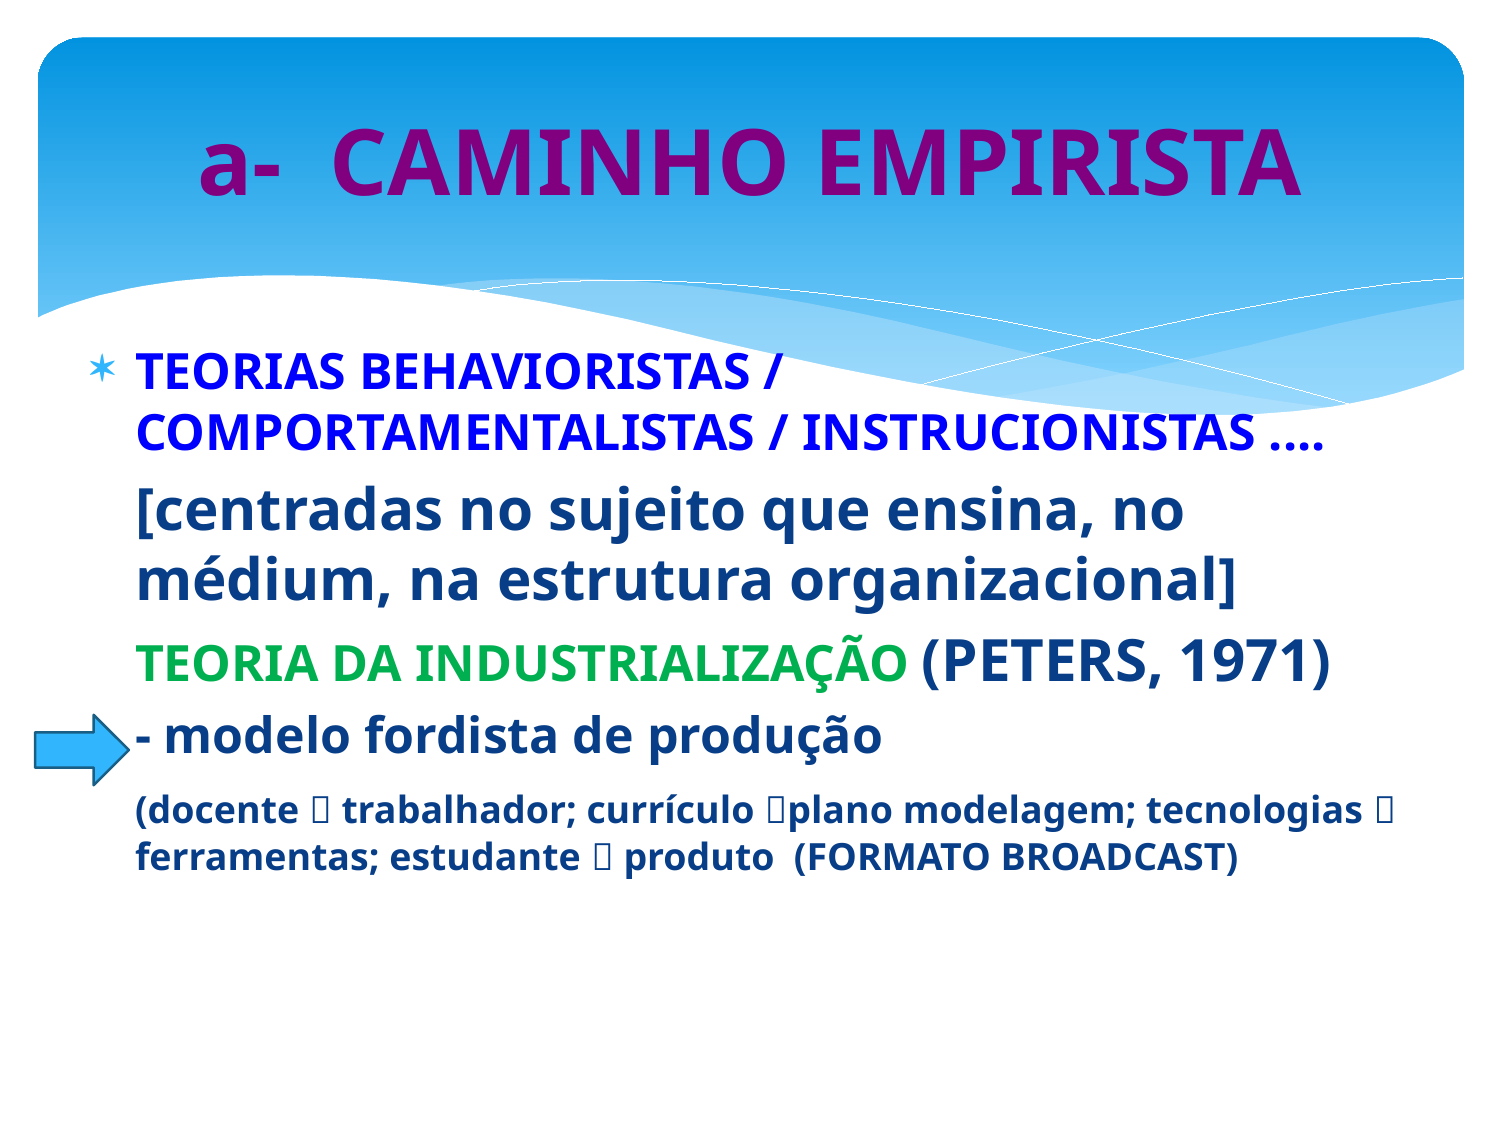

# a- CAMINHO EMPIRISTA
TEORIAS BEHAVIORISTAS / COMPORTAMENTALISTAS / INSTRUCIONISTAS ....
	[centradas no sujeito que ensina, no médium, na estrutura organizacional]
	TEORIA DA INDUSTRIALIZAÇÃO (PETERS, 1971)
	- modelo fordista de produção
	(docente  trabalhador; currículo plano modelagem; tecnologias  ferramentas; estudante  produto (FORMATO BROADCAST)